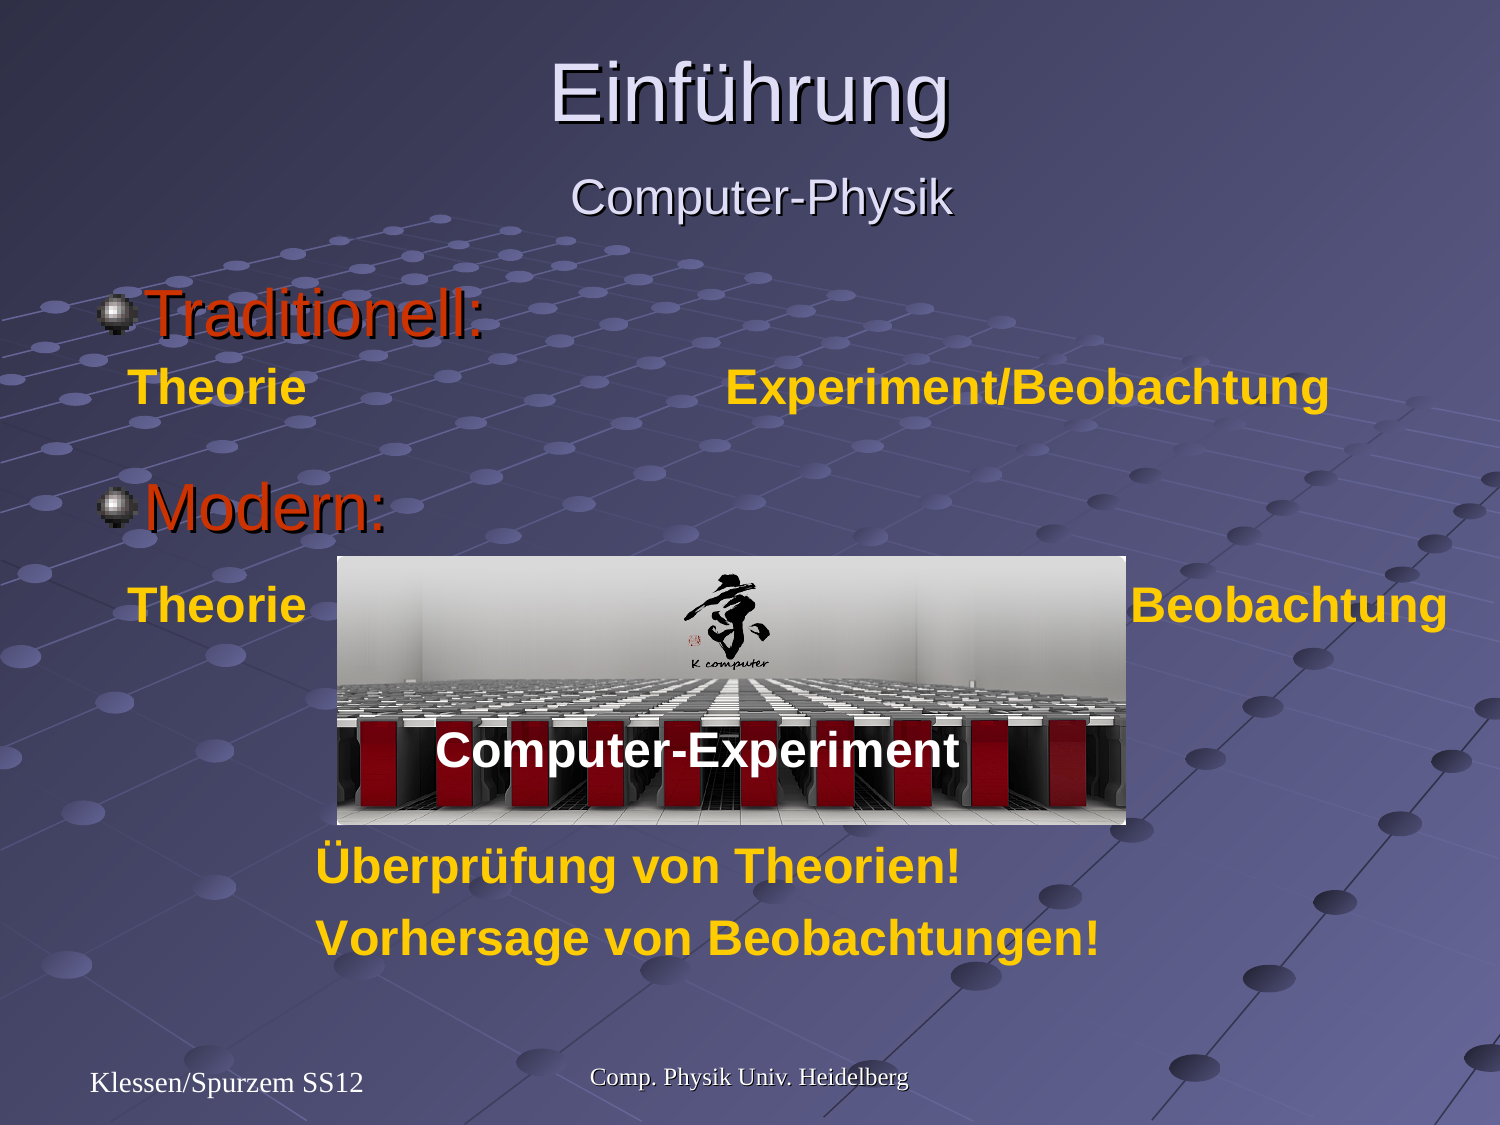

Einführung
 Computer-Physik
# Traditionell:
Modern:
Theorie Experiment/Beobachtung
Theorie Beobachtung
 Computer-Experiment
Überprüfung von Theorien!
Vorhersage von Beobachtungen!